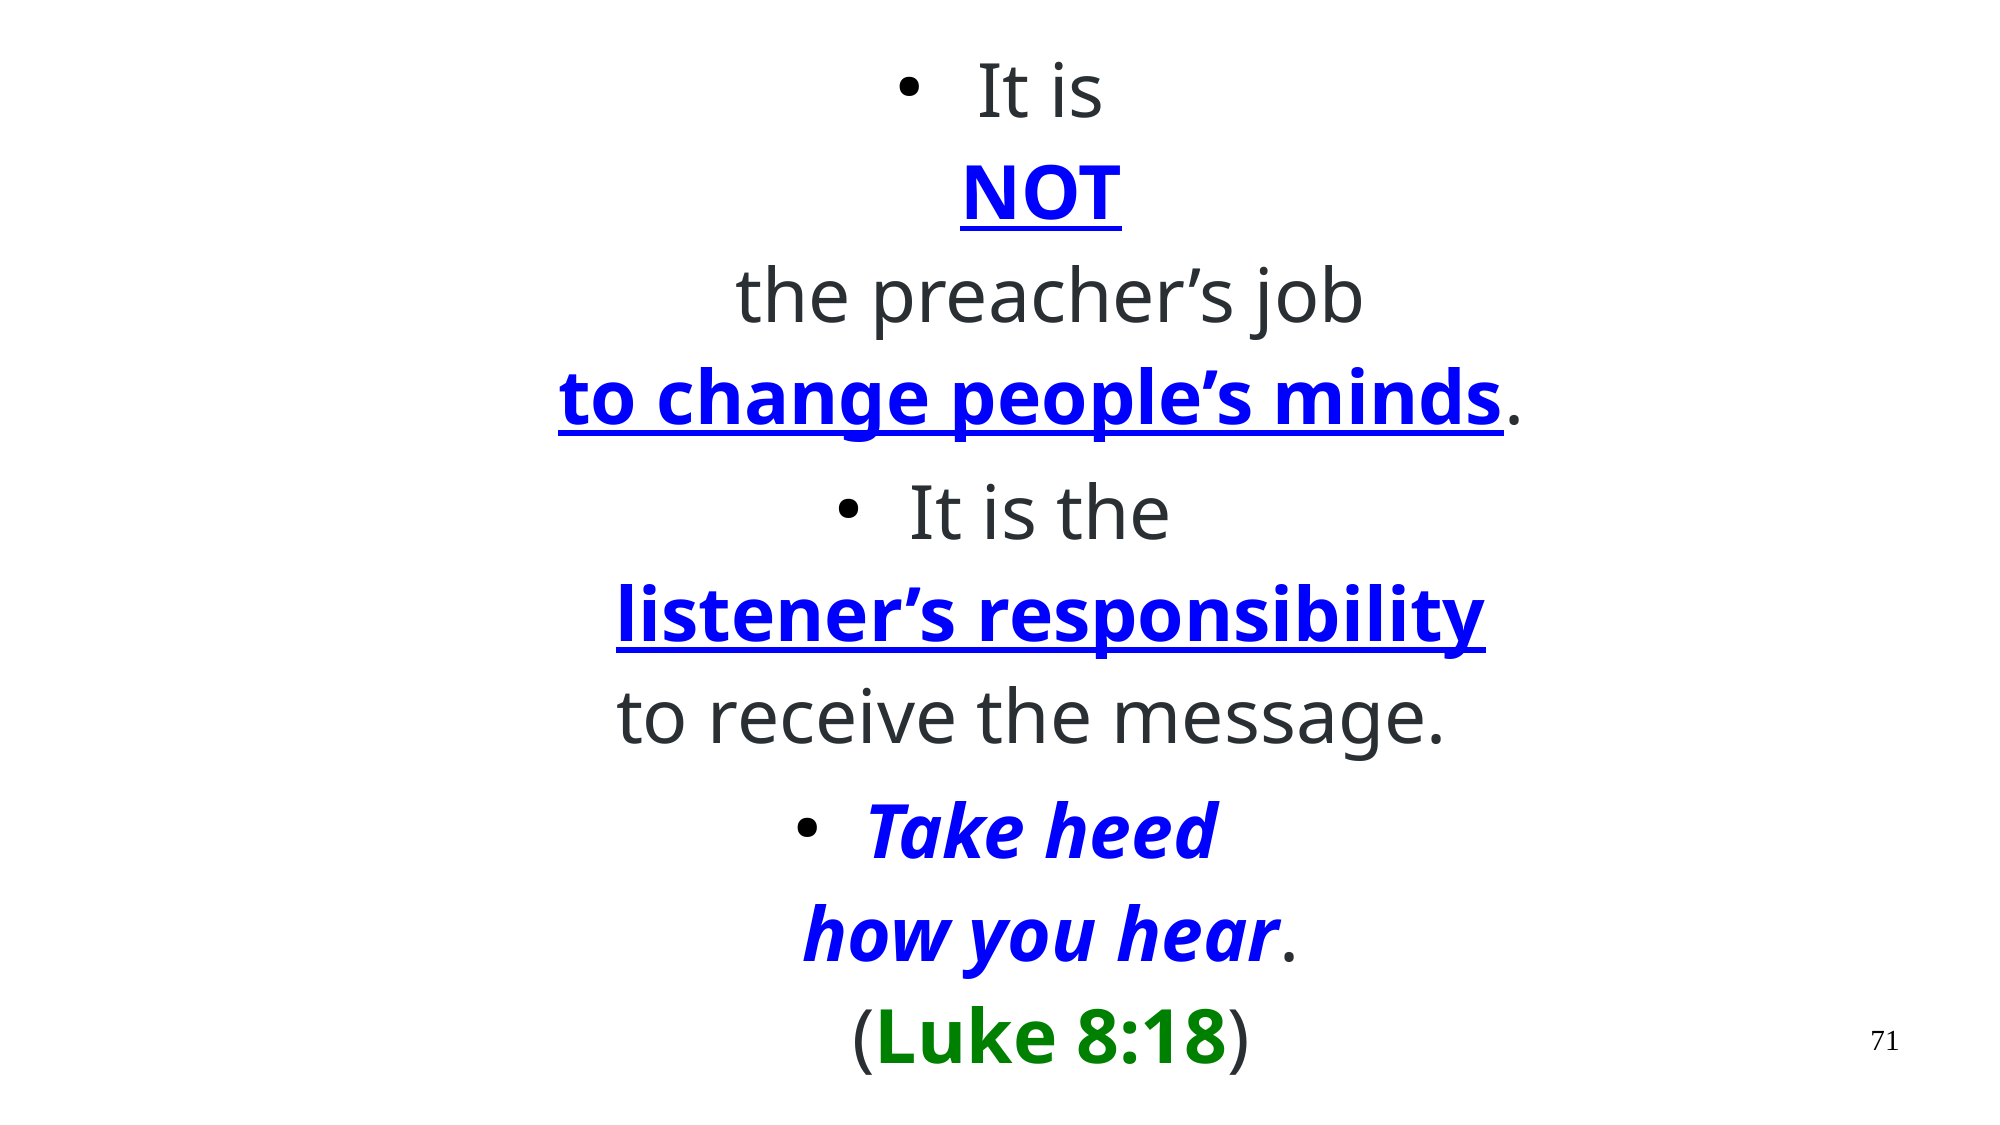

# It is NOT the preacher’s job to change people’s minds.
It is the
listener’s responsibility
to receive the message.
Take heed
how you hear.
(Luke 8:18)
71